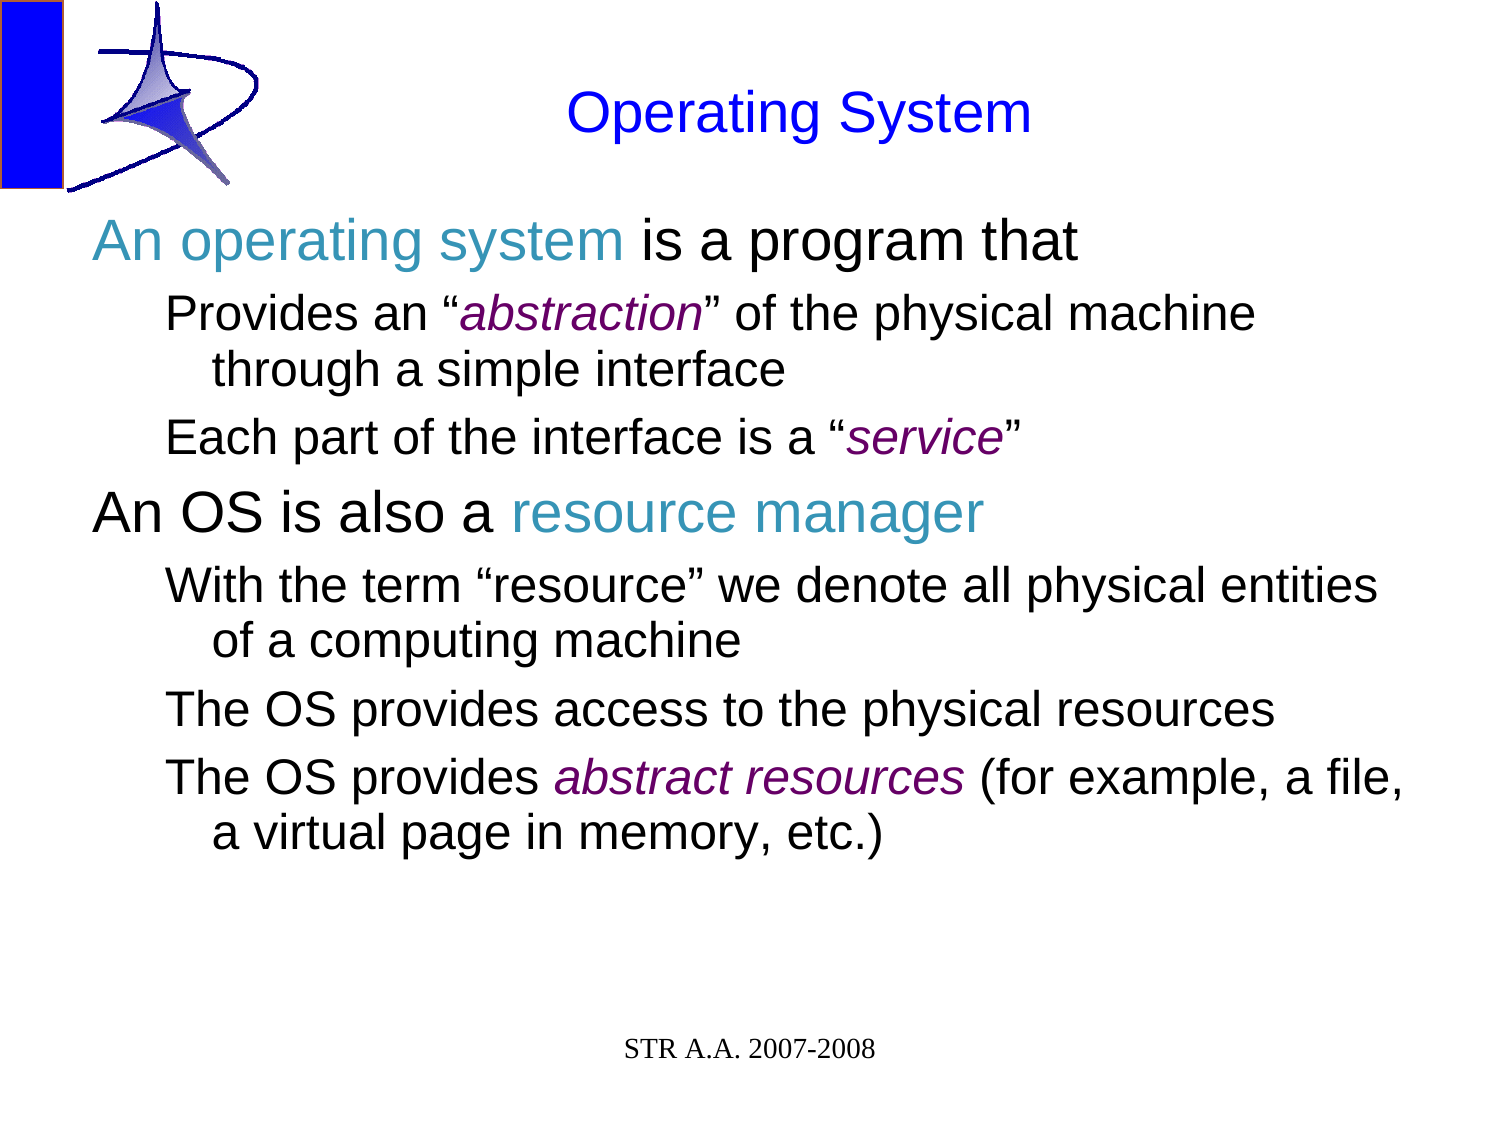

# Operating System
An operating system is a program that
Provides an “abstraction” of the physical machine through a simple interface
Each part of the interface is a “service”
An OS is also a resource manager
With the term “resource” we denote all physical entities of a computing machine
The OS provides access to the physical resources
The OS provides abstract resources (for example, a file, a virtual page in memory, etc.)
STR A.A. 2007-2008